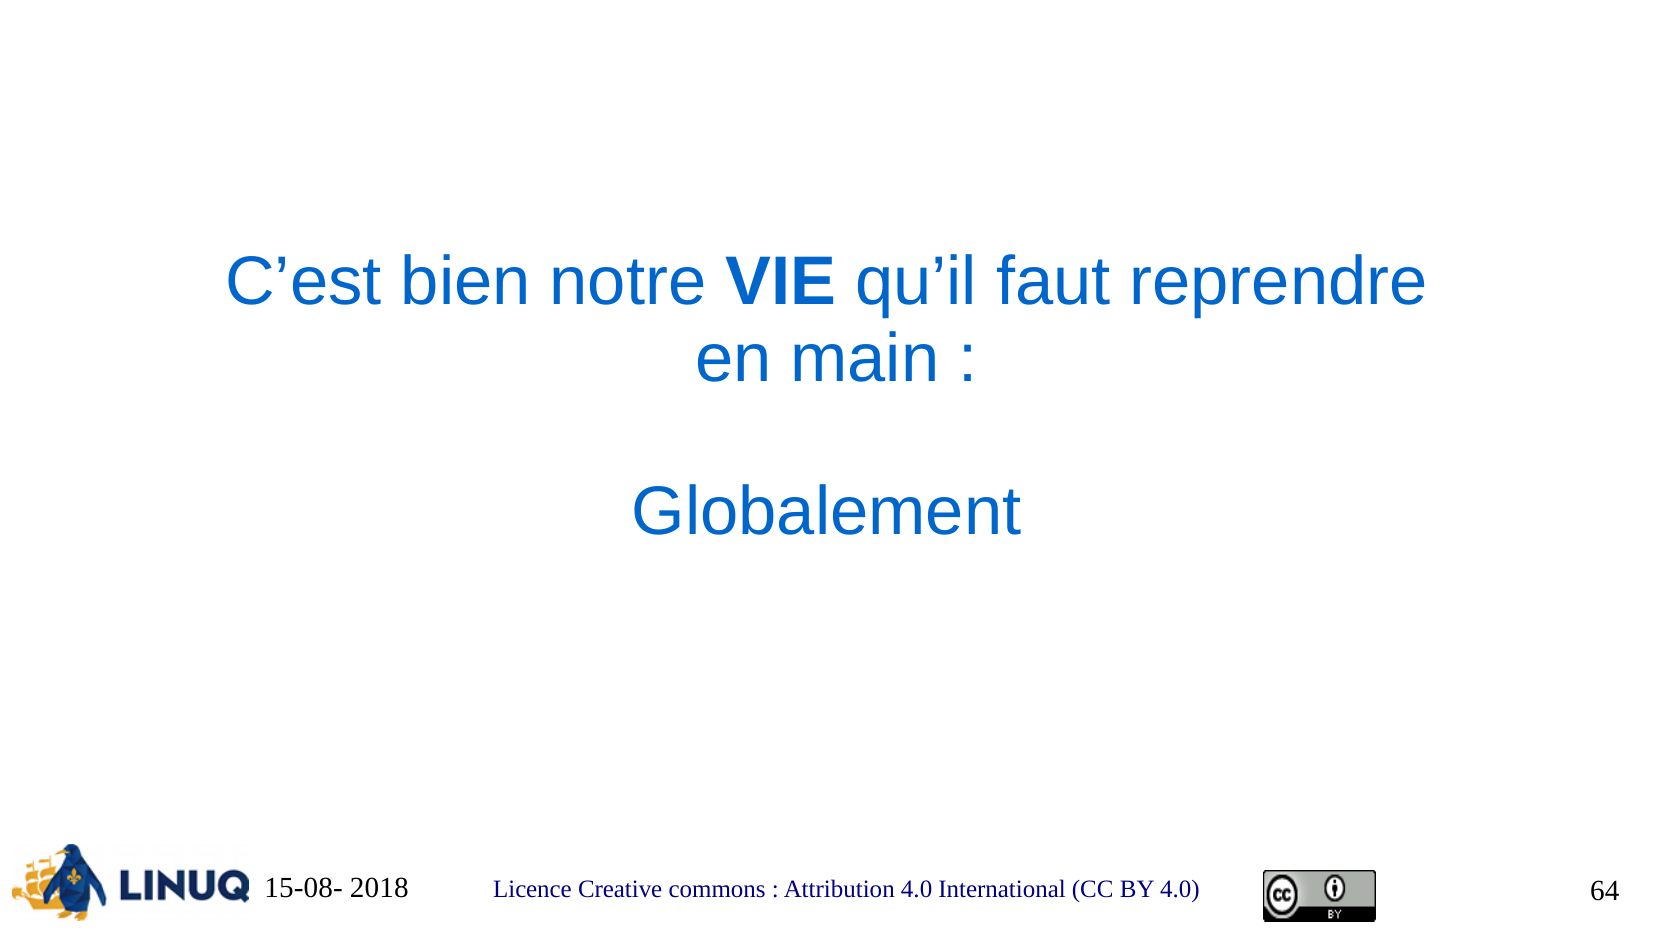

# C’est bien notre VIE qu’il faut reprendre en main : Globalement
15-08- 2018
64